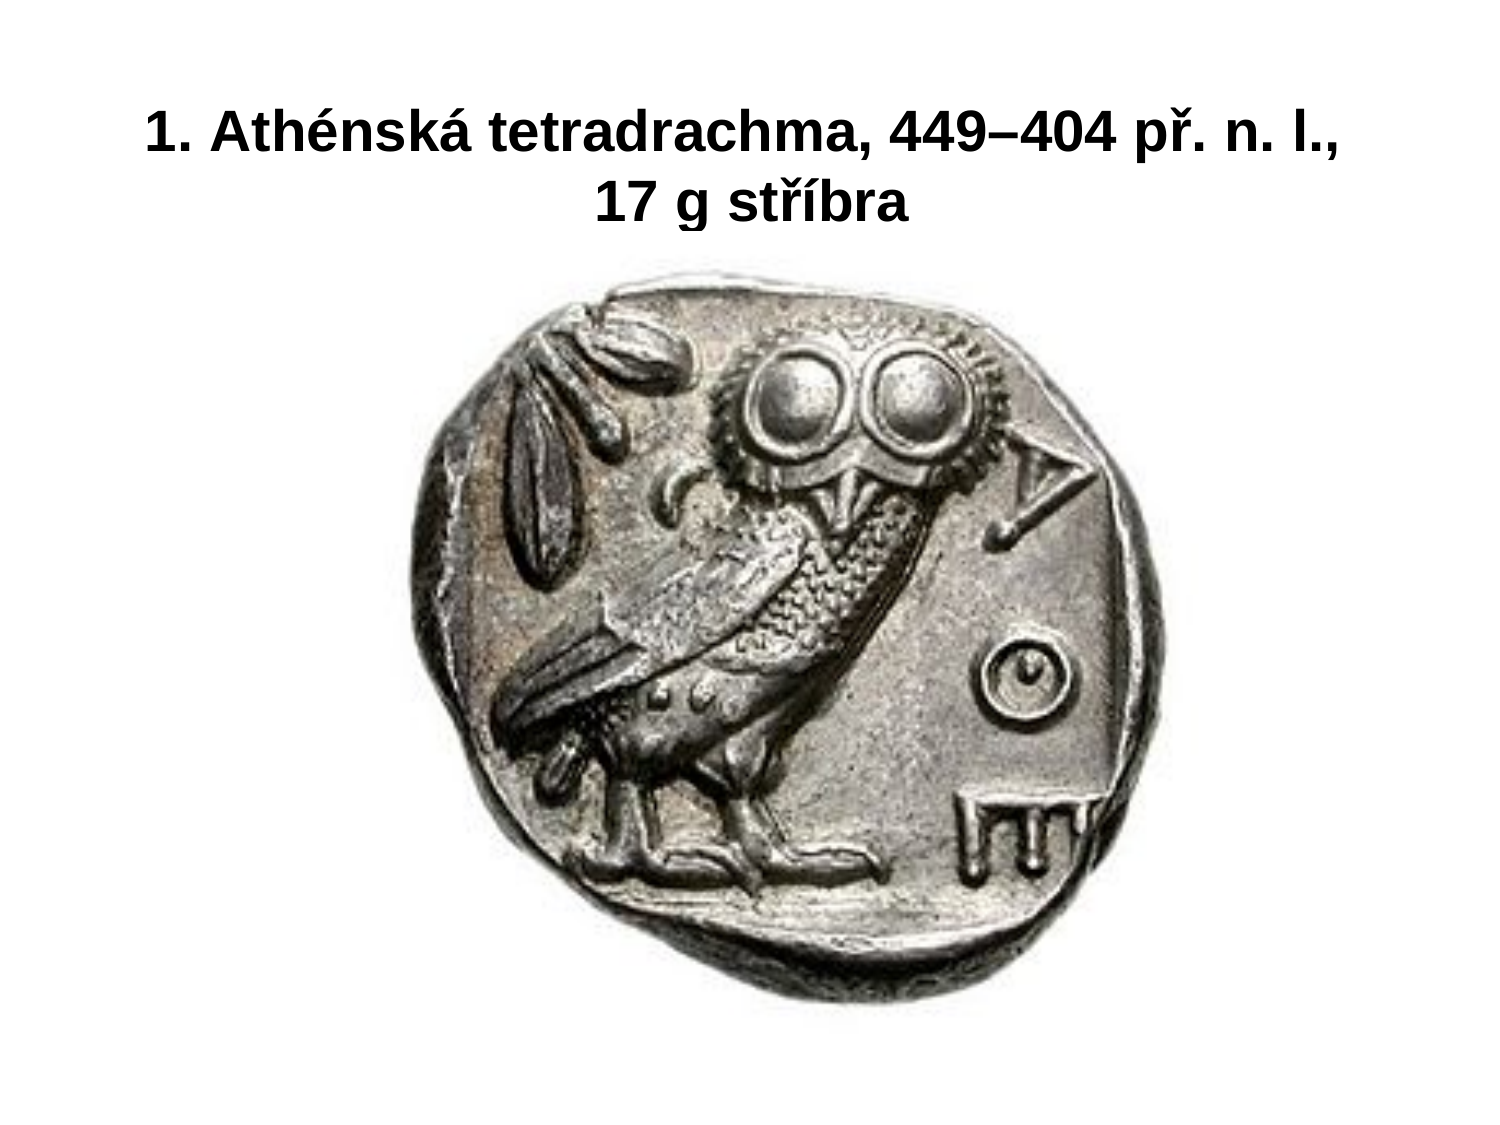

# 1. Athénská tetradrachma, 449–404 př. n. l., 17 g stříbra